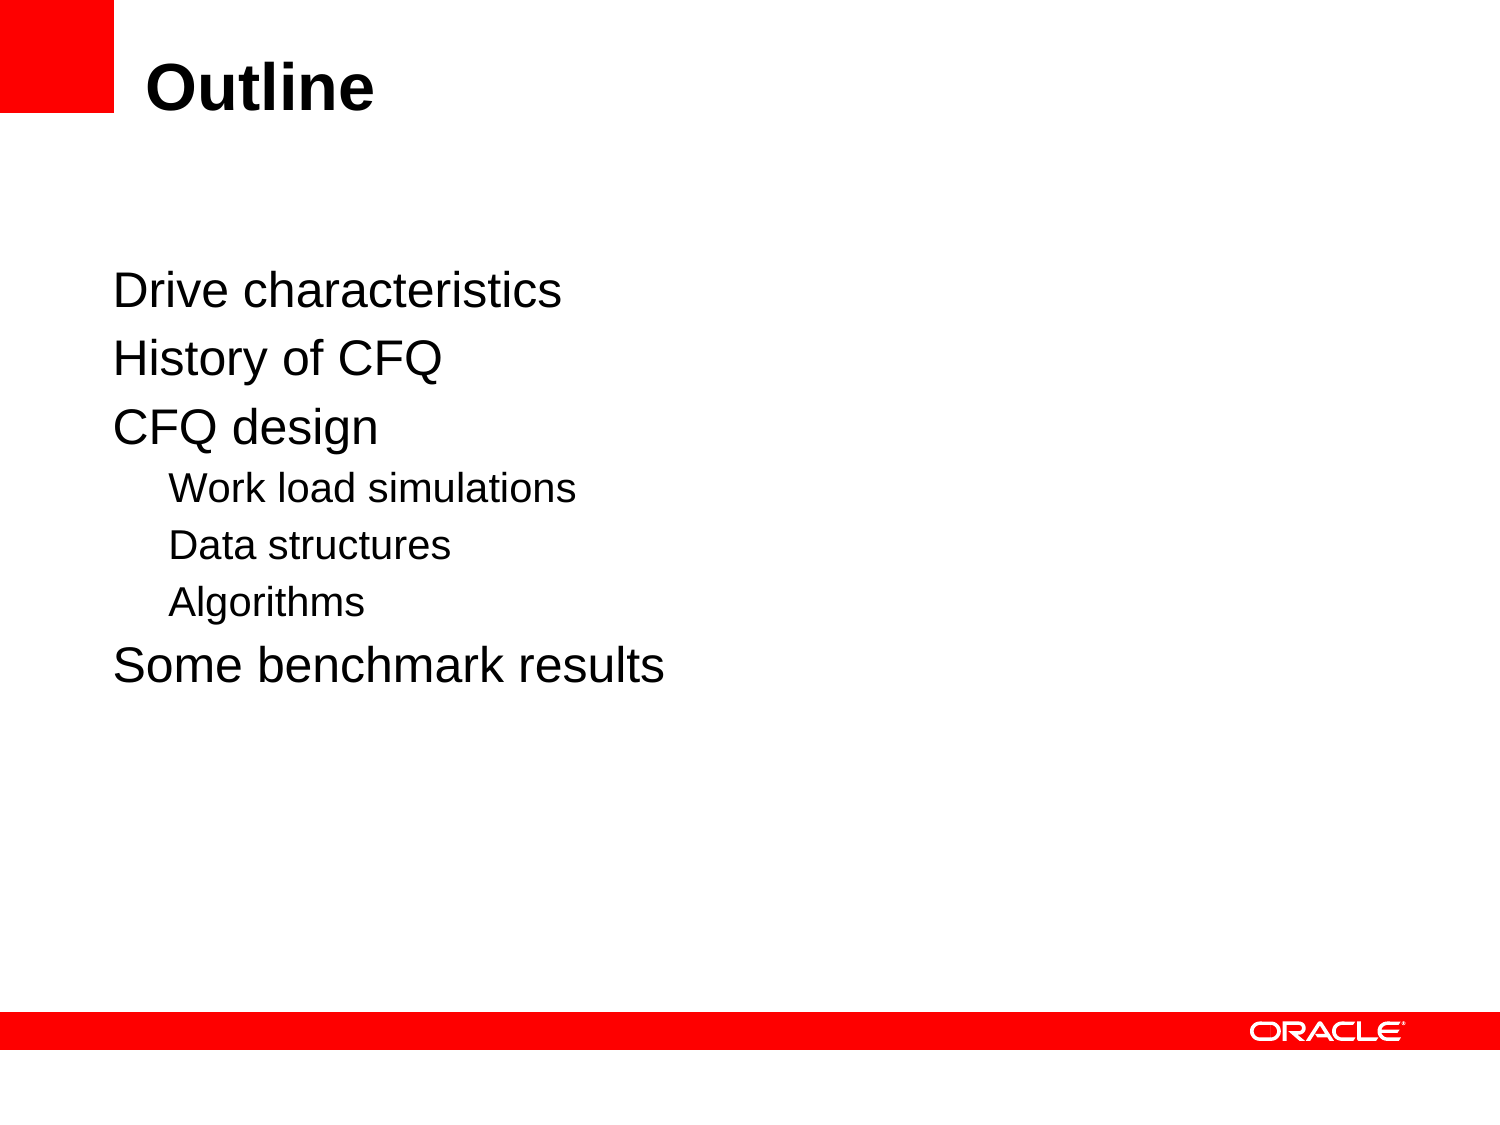

# Outline
Drive characteristics
History of CFQ
CFQ design
Work load simulations
Data structures
Algorithms
Some benchmark results